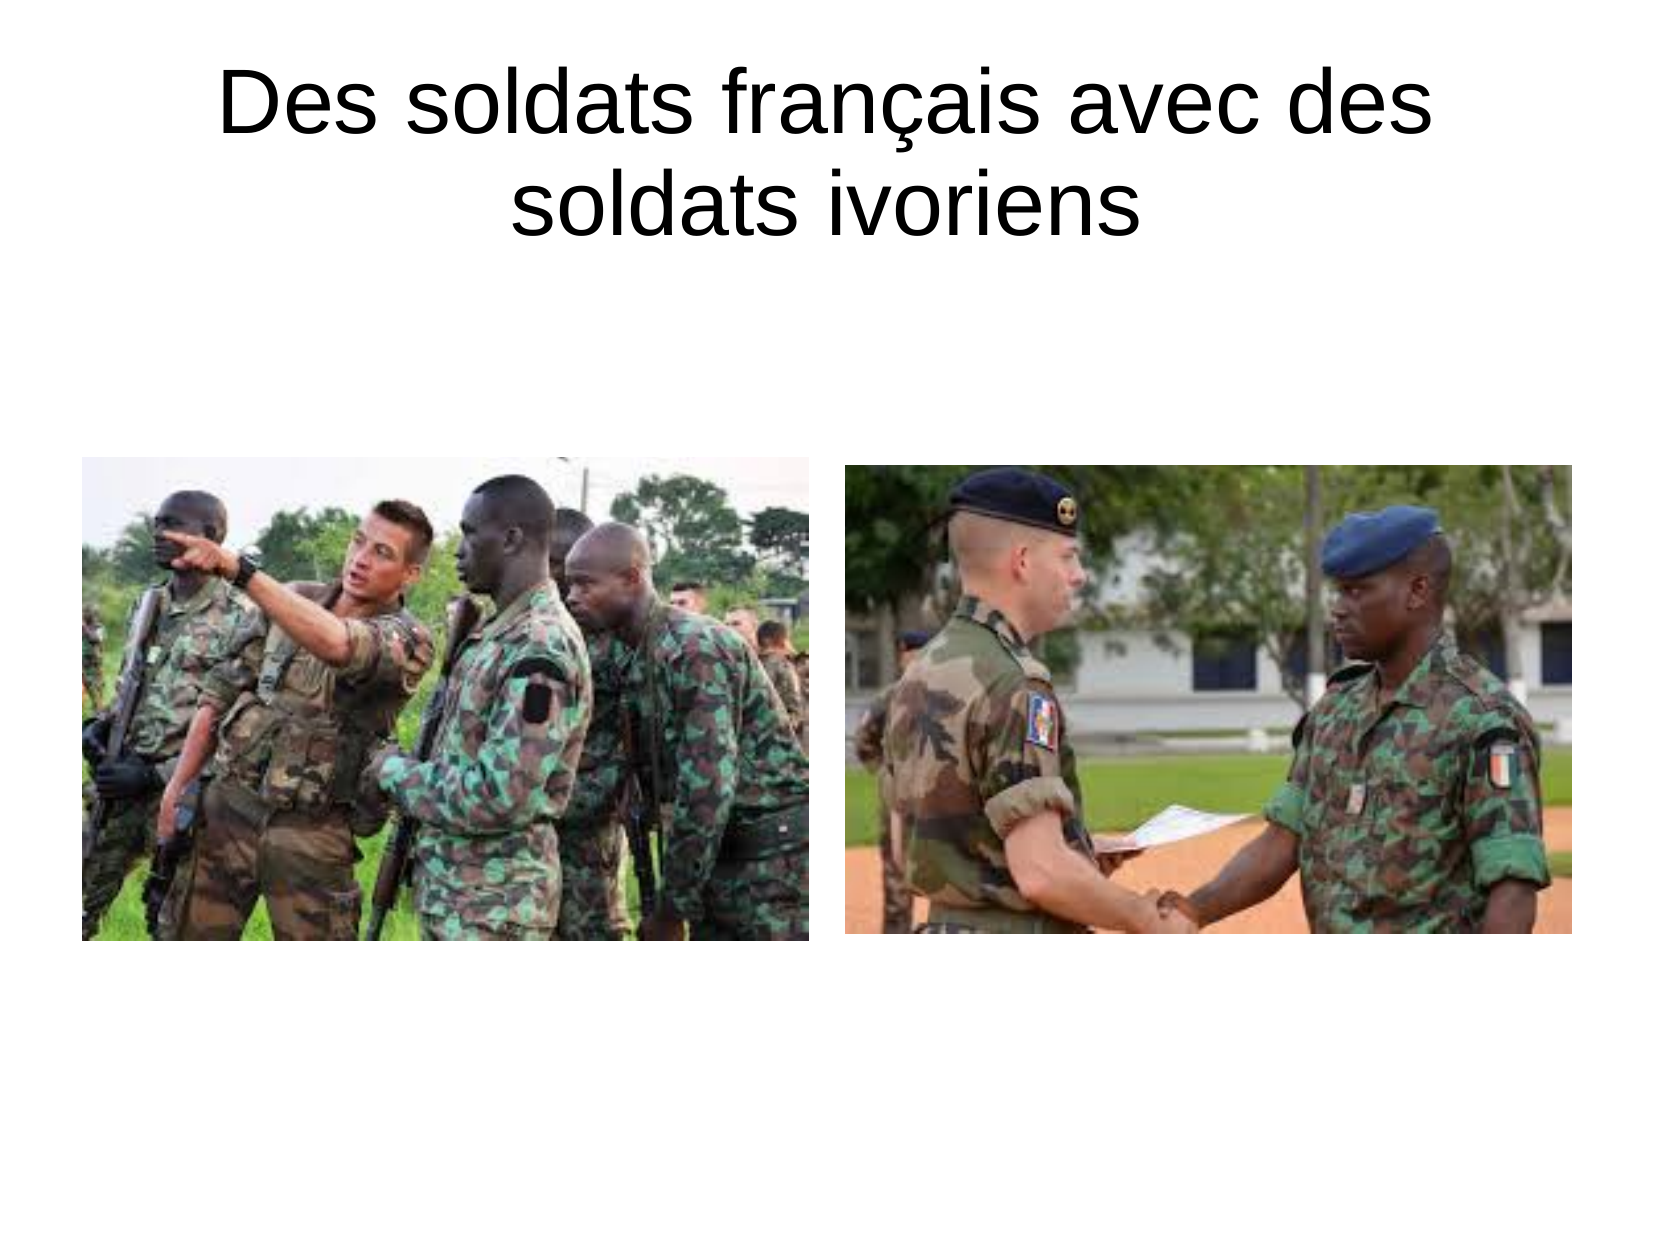

# Des soldats français avec des soldats ivoriens